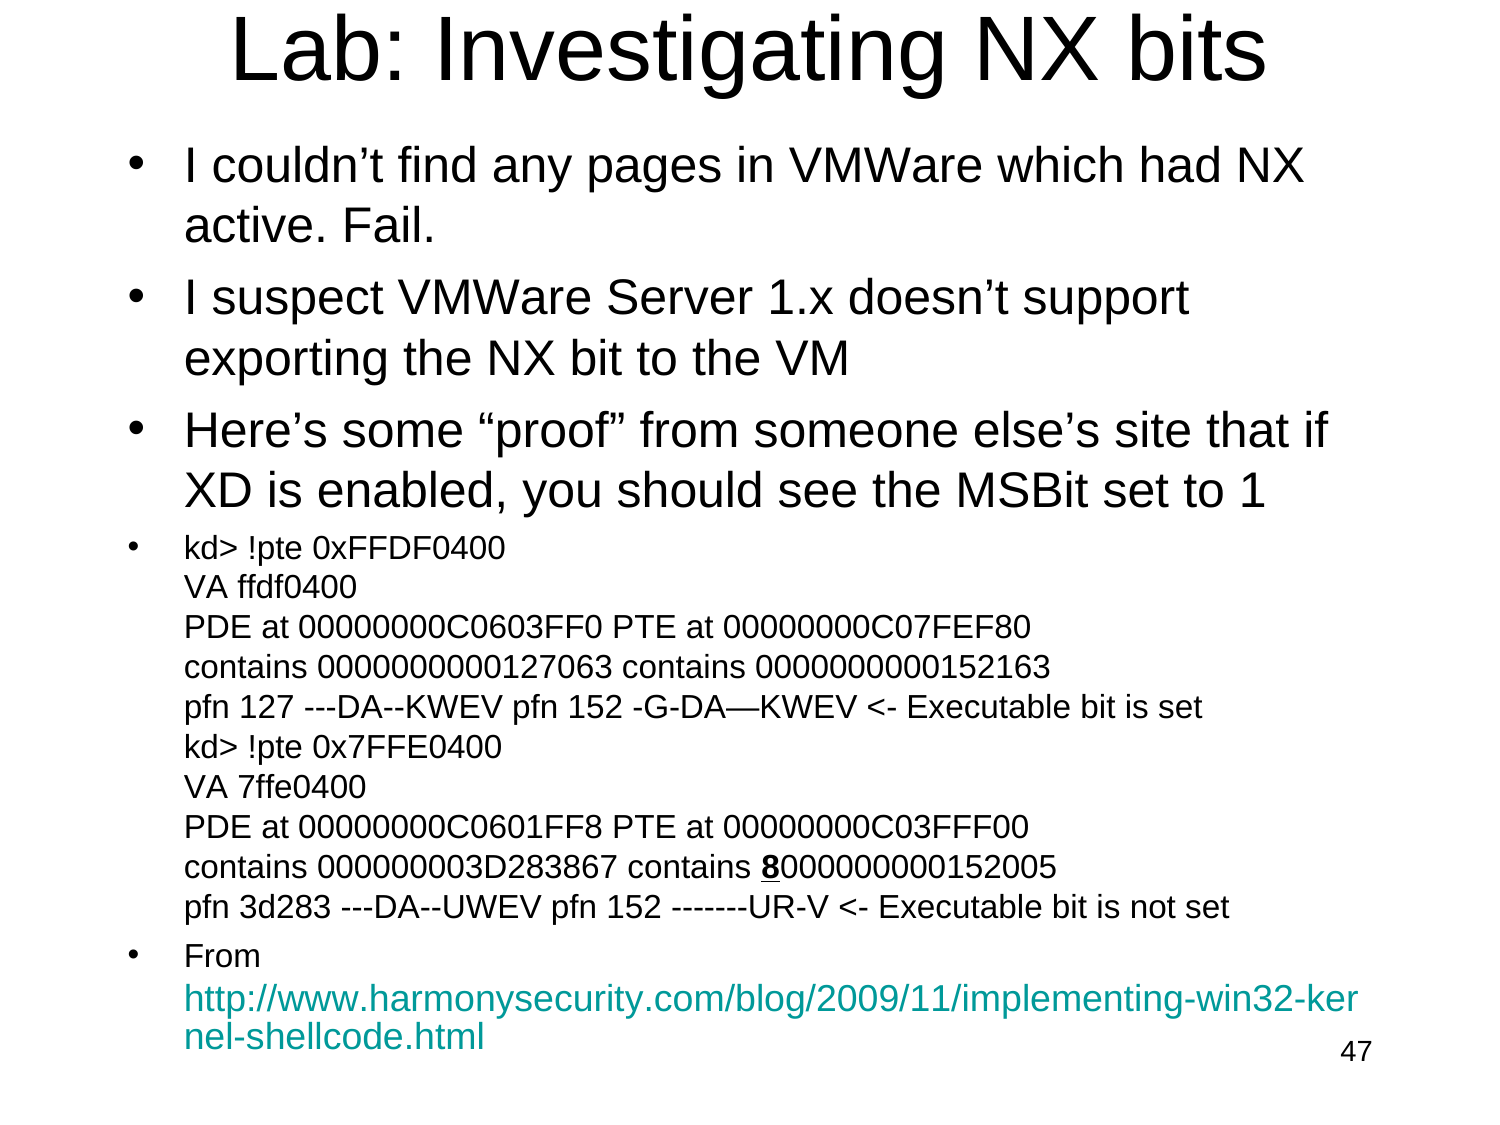

# Lab: Investigating NX bits
I couldn’t find any pages in VMWare which had NX active. Fail.
I suspect VMWare Server 1.x doesn’t support exporting the NX bit to the VM
Here’s some “proof” from someone else’s site that if XD is enabled, you should see the MSBit set to 1
kd> !pte 0xFFDF0400
VA ffdf0400
PDE at 00000000C0603FF0 PTE at 00000000C07FEF80
contains 0000000000127063 contains 0000000000152163
pfn 127 ---DA--KWEV pfn 152 -G-DA—KWEV <- Executable bit is set
kd> !pte 0x7FFE0400
VA 7ffe0400
PDE at 00000000C0601FF8 PTE at 00000000C03FFF00
contains 000000003D283867 contains 8000000000152005
pfn 3d283 ---DA--UWEV pfn 152 -------UR-V <- Executable bit is not set
From http://www.harmonysecurity.com/blog/2009/11/implementing-win32-kernel-shellcode.html